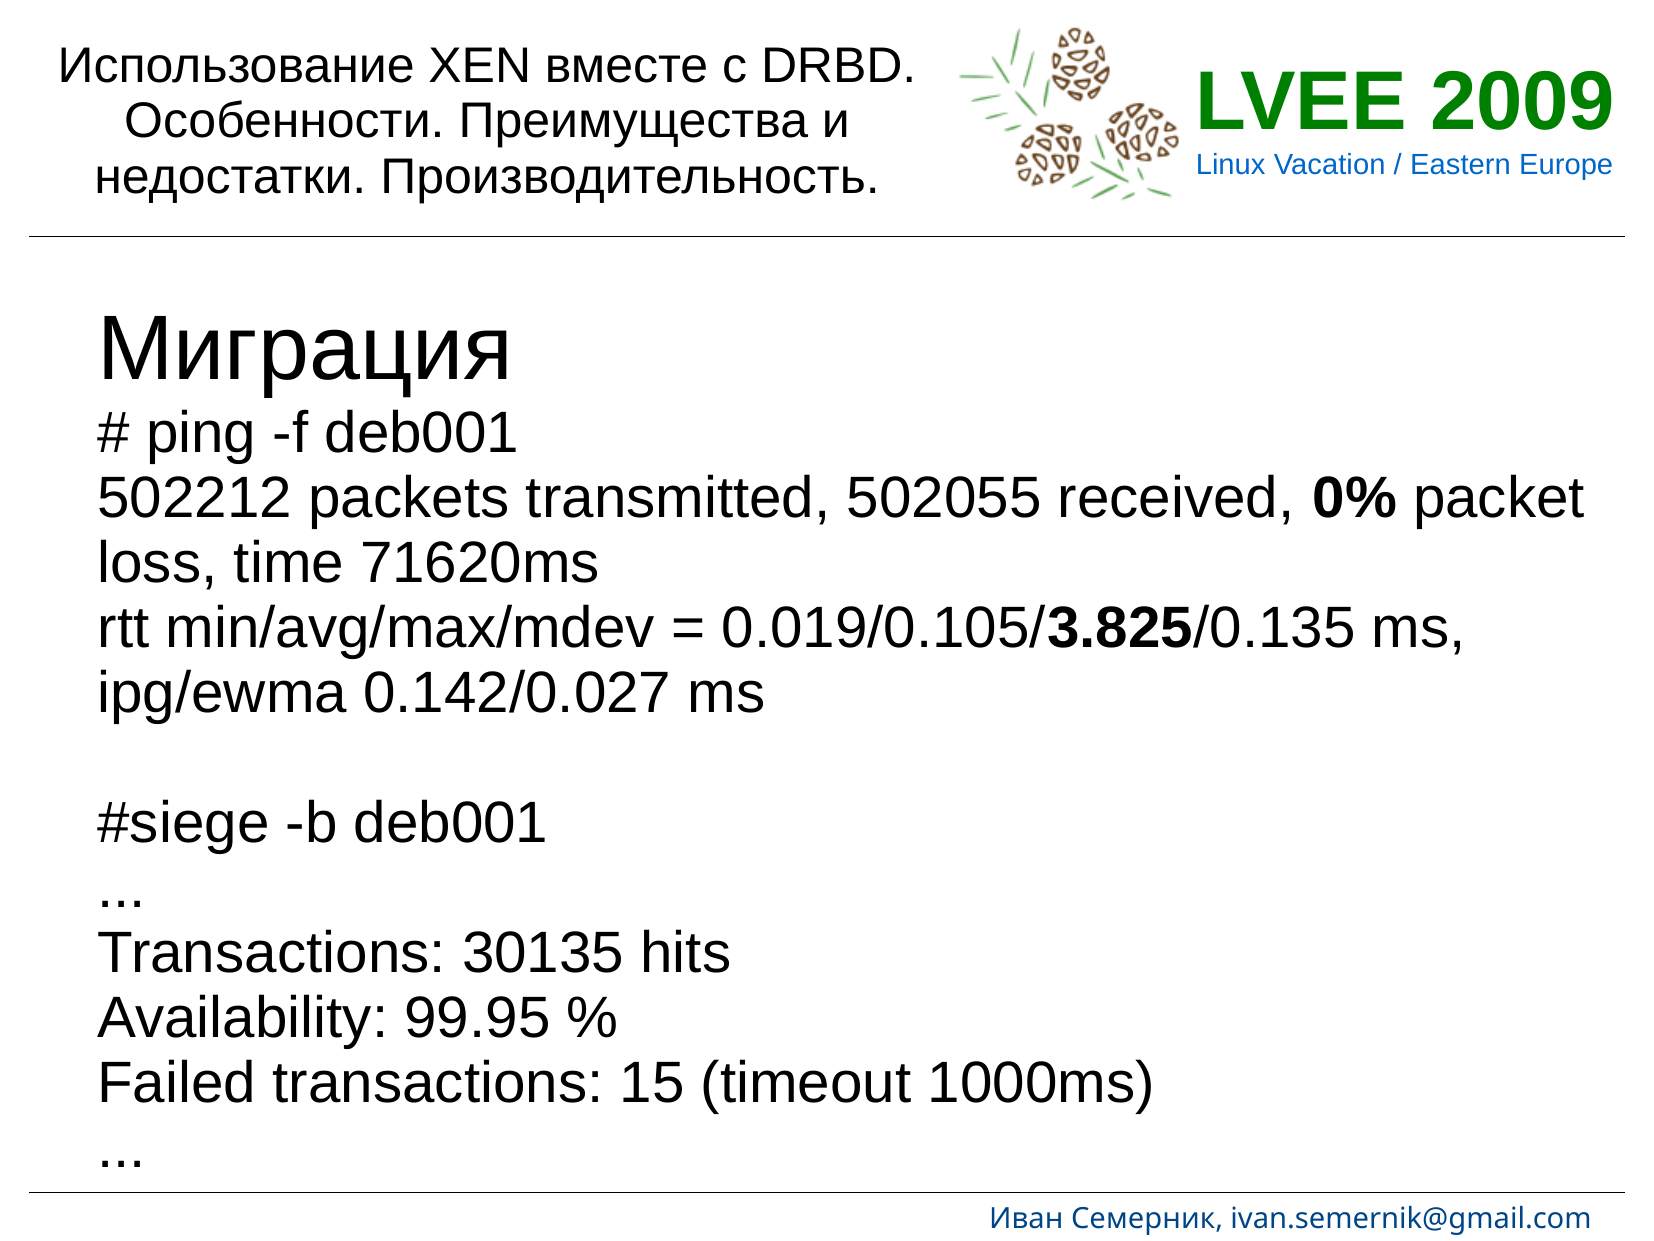

Использование XEN вместе с DRBD. Особенности. Преимущества и недостатки. Производительность.
LVEE 2009
Linux Vacation / Eastern Europe
Миграция
# ping -f deb001
502212 packets transmitted, 502055 received, 0% packet loss, time 71620ms
rtt min/avg/max/mdev = 0.019/0.105/3.825/0.135 ms, ipg/ewma 0.142/0.027 ms
#siege -b deb001
...
Transactions: 30135 hits
Availability: 99.95 %
Failed transactions: 15 (timeout 1000ms)
...
Иван Семерник, ivan.semernik@gmail.com